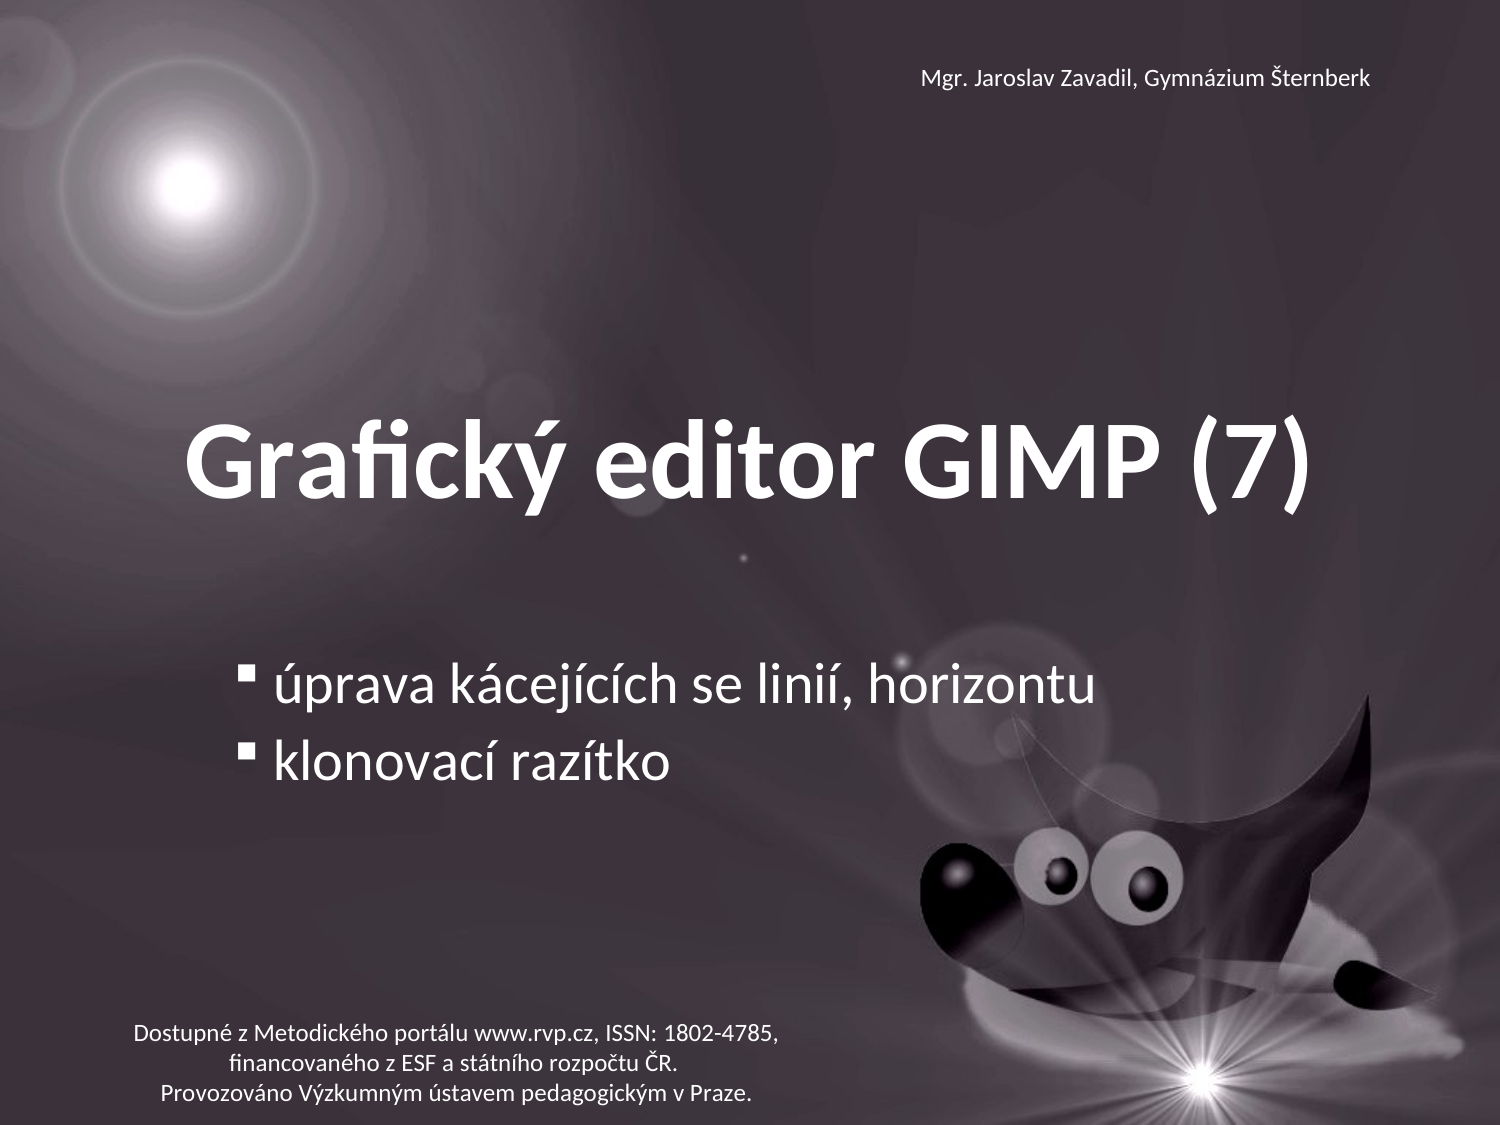

Mgr. Jaroslav Zavadil, Gymnázium Šternberk
# Grafický editor GIMP (7)
 úprava kácejících se linií, horizontu
 klonovací razítko
Dostupné z Metodického portálu www.rvp.cz, ISSN: 1802-4785, financovaného z ESF a státního rozpočtu ČR.
Provozováno Výzkumným ústavem pedagogickým v Praze.